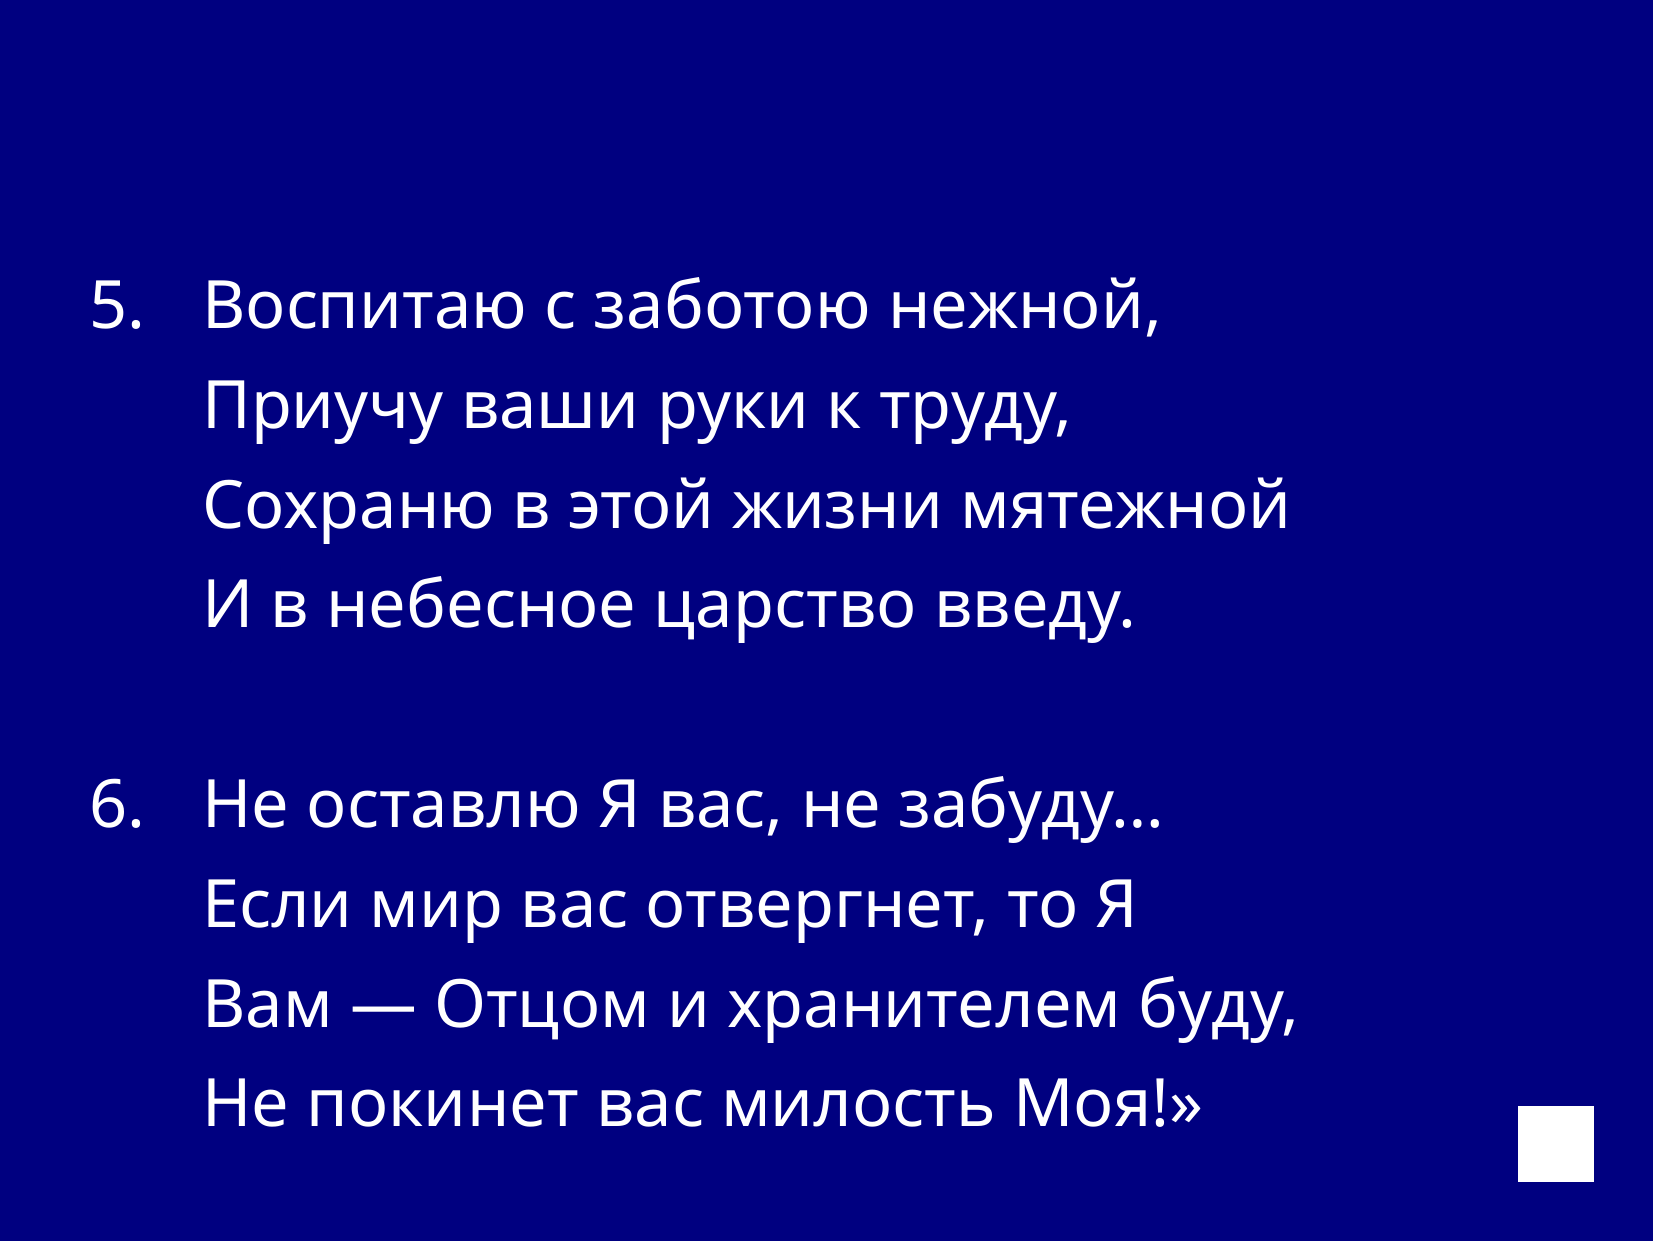

5.	Воспитаю с заботою нежной,
	Приучу ваши руки к труду,
	Сохраню в этой жизни мятежной
	И в небесное царство введу.
6.	Не оставлю Я вас, не забуду…
	Если мир вас отвергнет, то Я
	Вам — Отцом и хранителем буду,
	Не покинет вас милость Моя!»